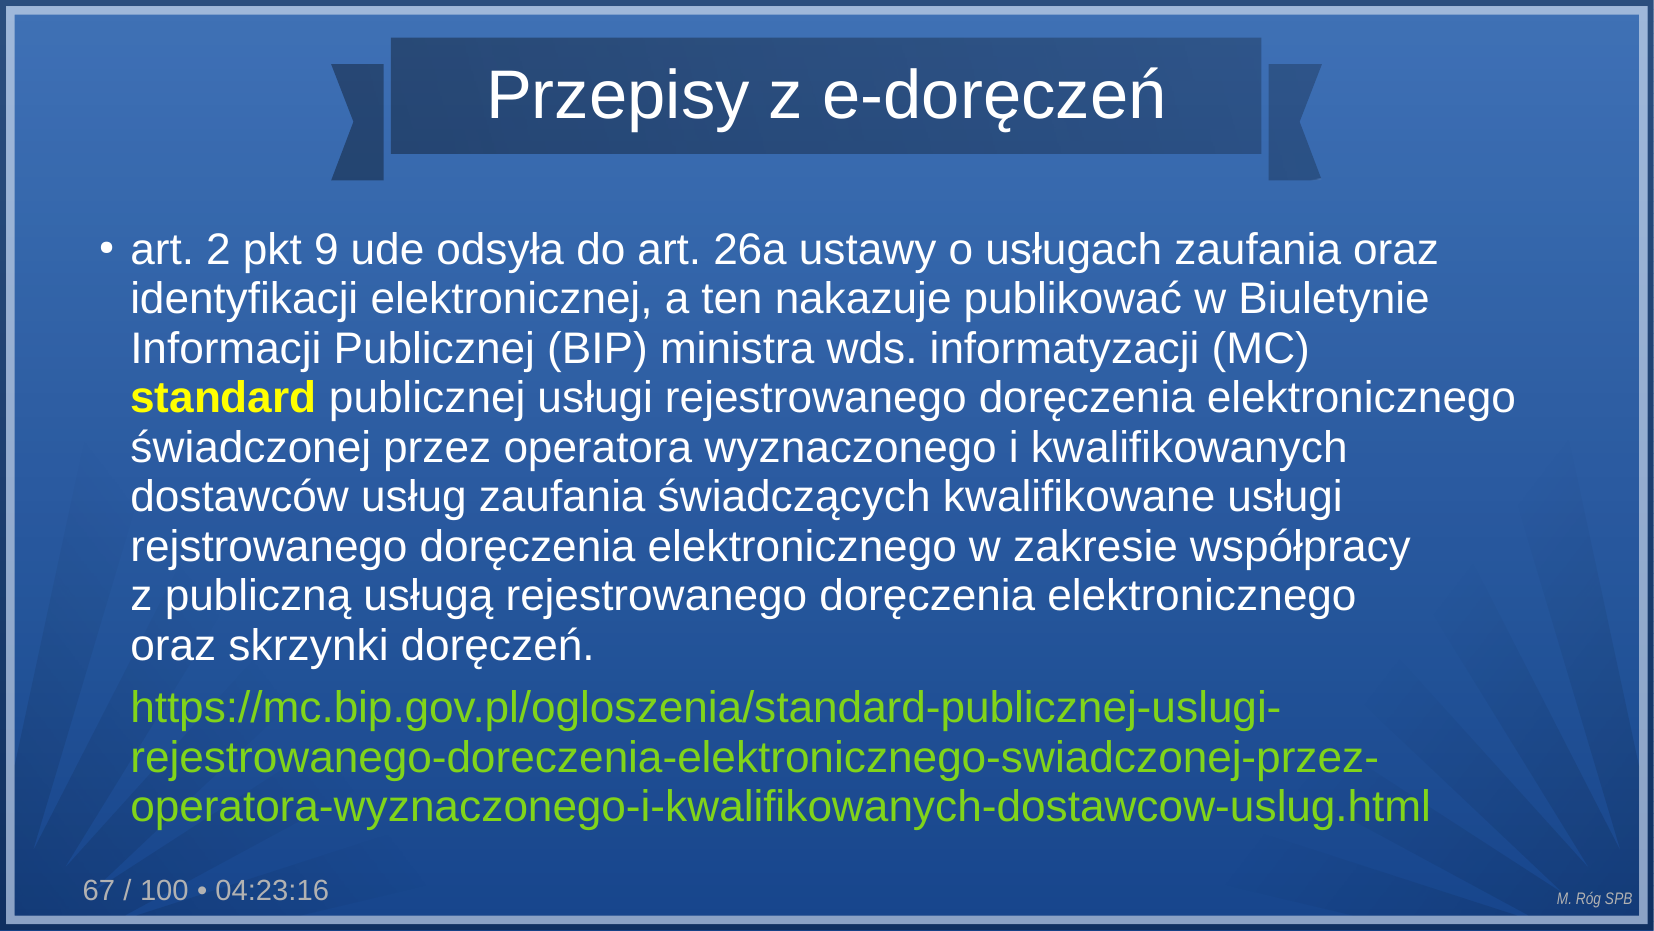

Przepisy z e-doręczeń
# art. 2 pkt 9 ude odsyła do art. 26a ustawy o usługach zaufania oraz identyfikacji elektronicznej, a ten nakazuje publikować w Biuletynie Informacji Publicznej (BIP) ministra wds. informatyzacji (MC) standard publicznej usługi rejestrowanego doręczenia elektronicznego świadczonej przez operatora wyznaczonego i kwalifikowanych dostawców usług zaufania świadczących kwalifikowane usługi rejstrowanego doręczenia elektronicznego w zakresie współpracy z publiczną usługą rejestrowanego doręczenia elektronicznego oraz skrzynki doręczeń.
https://mc.bip.gov.pl/ogloszenia/standard-publicznej-uslugi-rejestrowanego-doreczenia-elektronicznego-swiadczonej-przez-operatora-wyznaczonego-i-kwalifikowanych-dostawcow-uslug.html